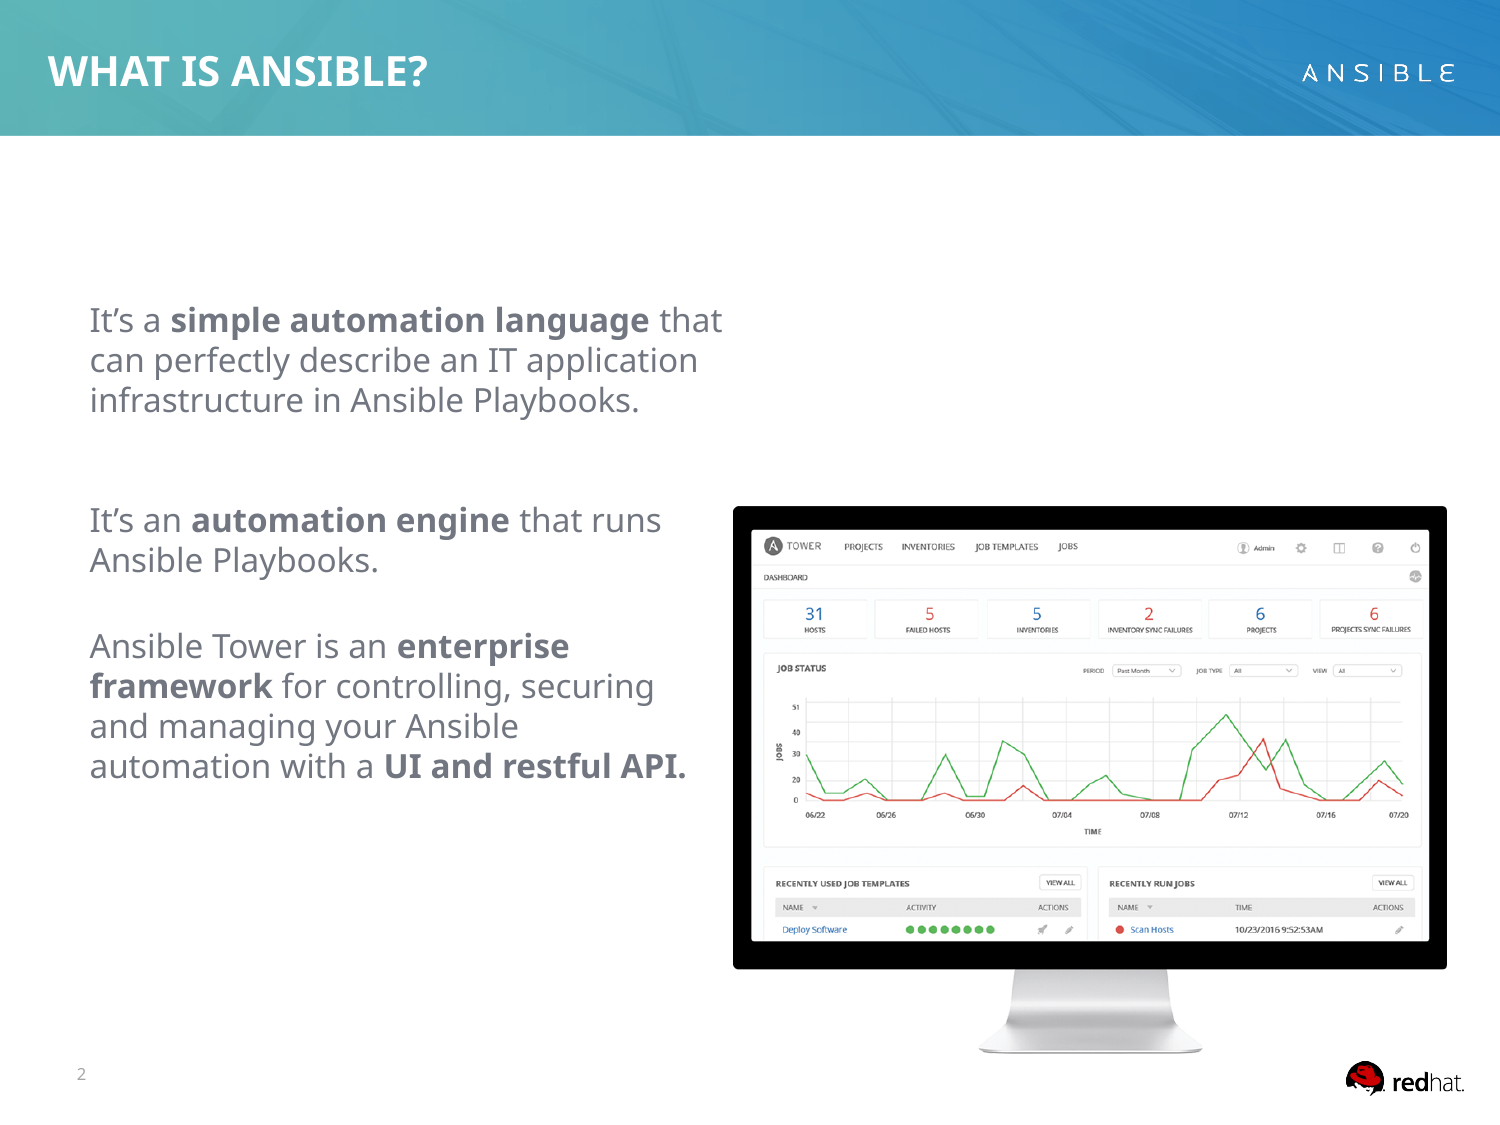

# WHAT IS ANSIBLE?
It’s a simple automation language that
can perfectly describe an IT application infrastructure in Ansible Playbooks.
It’s an automation engine that runs
Ansible Playbooks.
Ansible Tower is an enterprise
framework for controlling, securing
and managing your Ansible
automation with a UI and restful API.